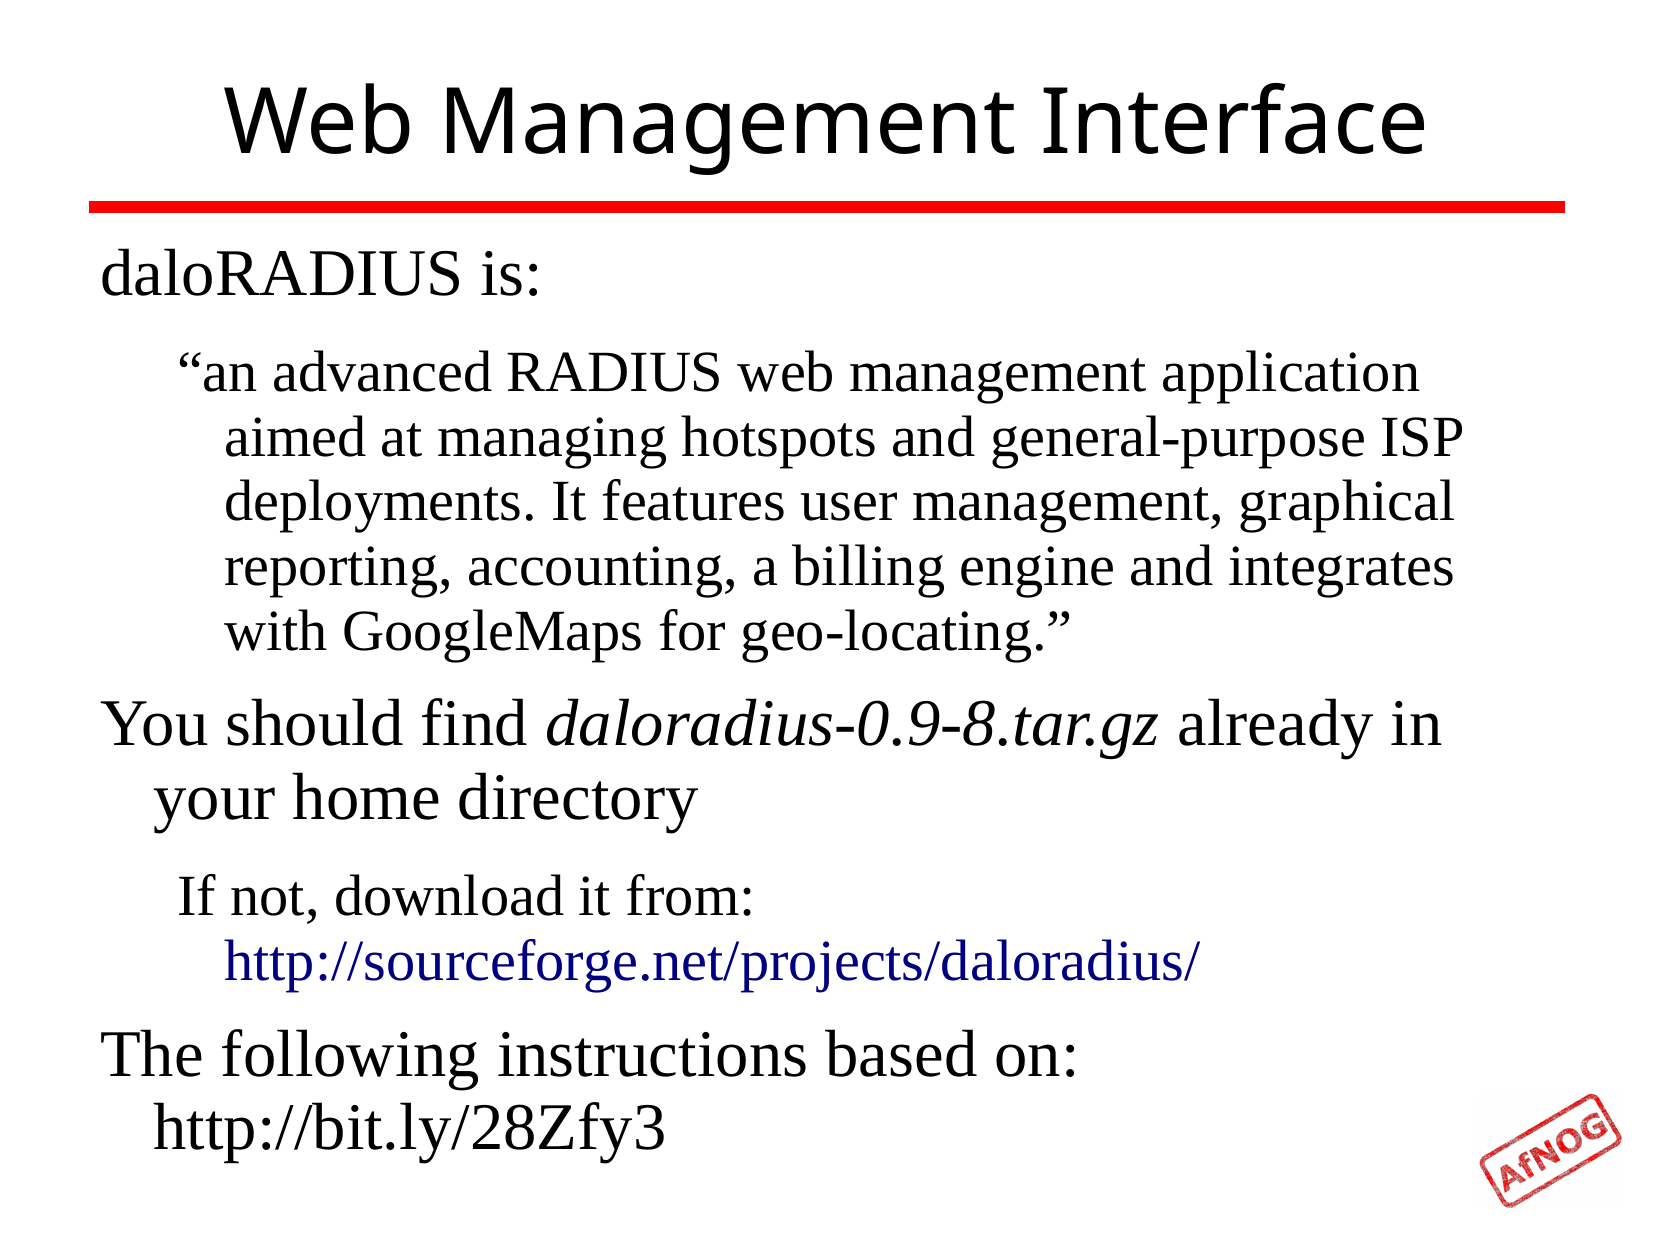

# Web Management Interface
daloRADIUS is:
“an advanced RADIUS web management application aimed at managing hotspots and general-purpose ISP deployments. It features user management, graphical reporting, accounting, a billing engine and integrates with GoogleMaps for geo-locating.”
You should find daloradius-0.9-8.tar.gz already in your home directory
If not, download it from: http://sourceforge.net/projects/daloradius/
The following instructions based on: http://bit.ly/28Zfy3